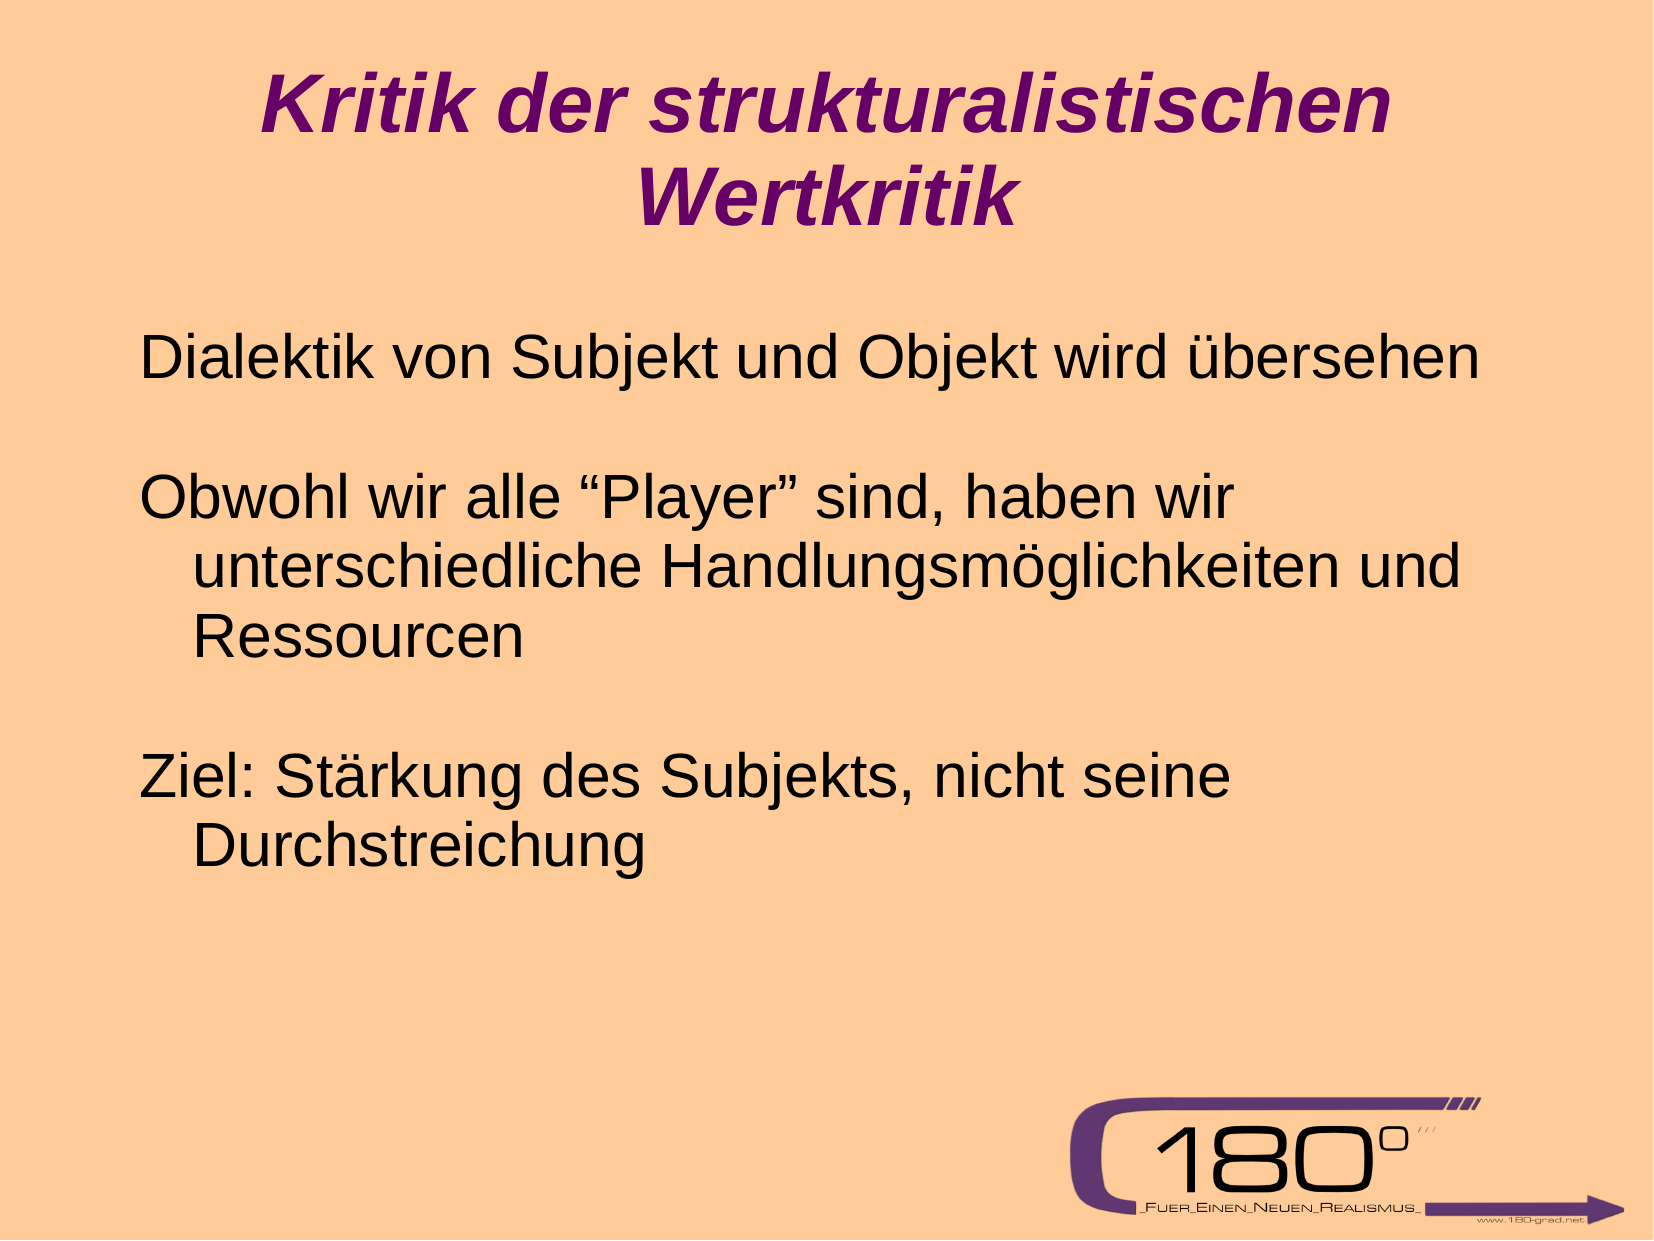

# Kritik der strukturalistischen Wertkritik
Dialektik von Subjekt und Objekt wird übersehen
Obwohl wir alle “Player” sind, haben wir unterschiedliche Handlungsmöglichkeiten und Ressourcen
Ziel: Stärkung des Subjekts, nicht seine Durchstreichung